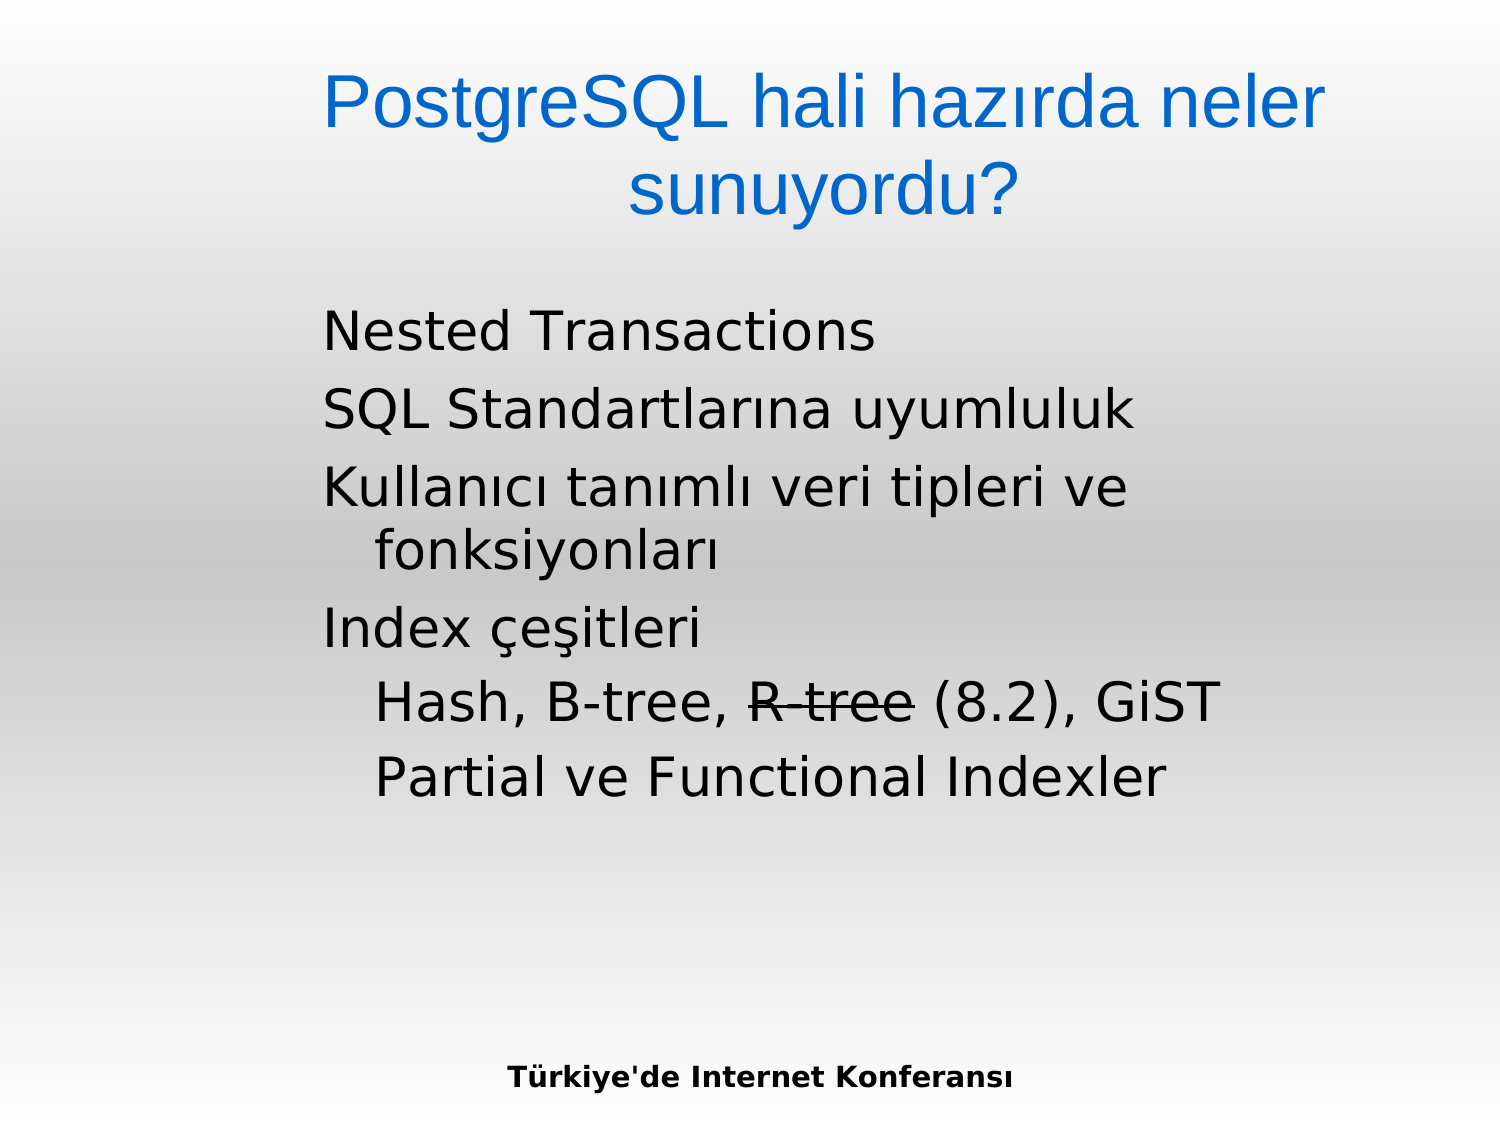

# PostgreSQL hali hazırda neler sunuyordu?
Nested Transactions
SQL Standartlarına uyumluluk
Kullanıcı tanımlı veri tipleri ve fonksiyonları
Index çeşitleri
Hash, B-tree, R-tree (8.2), GiST
Partial ve Functional Indexler